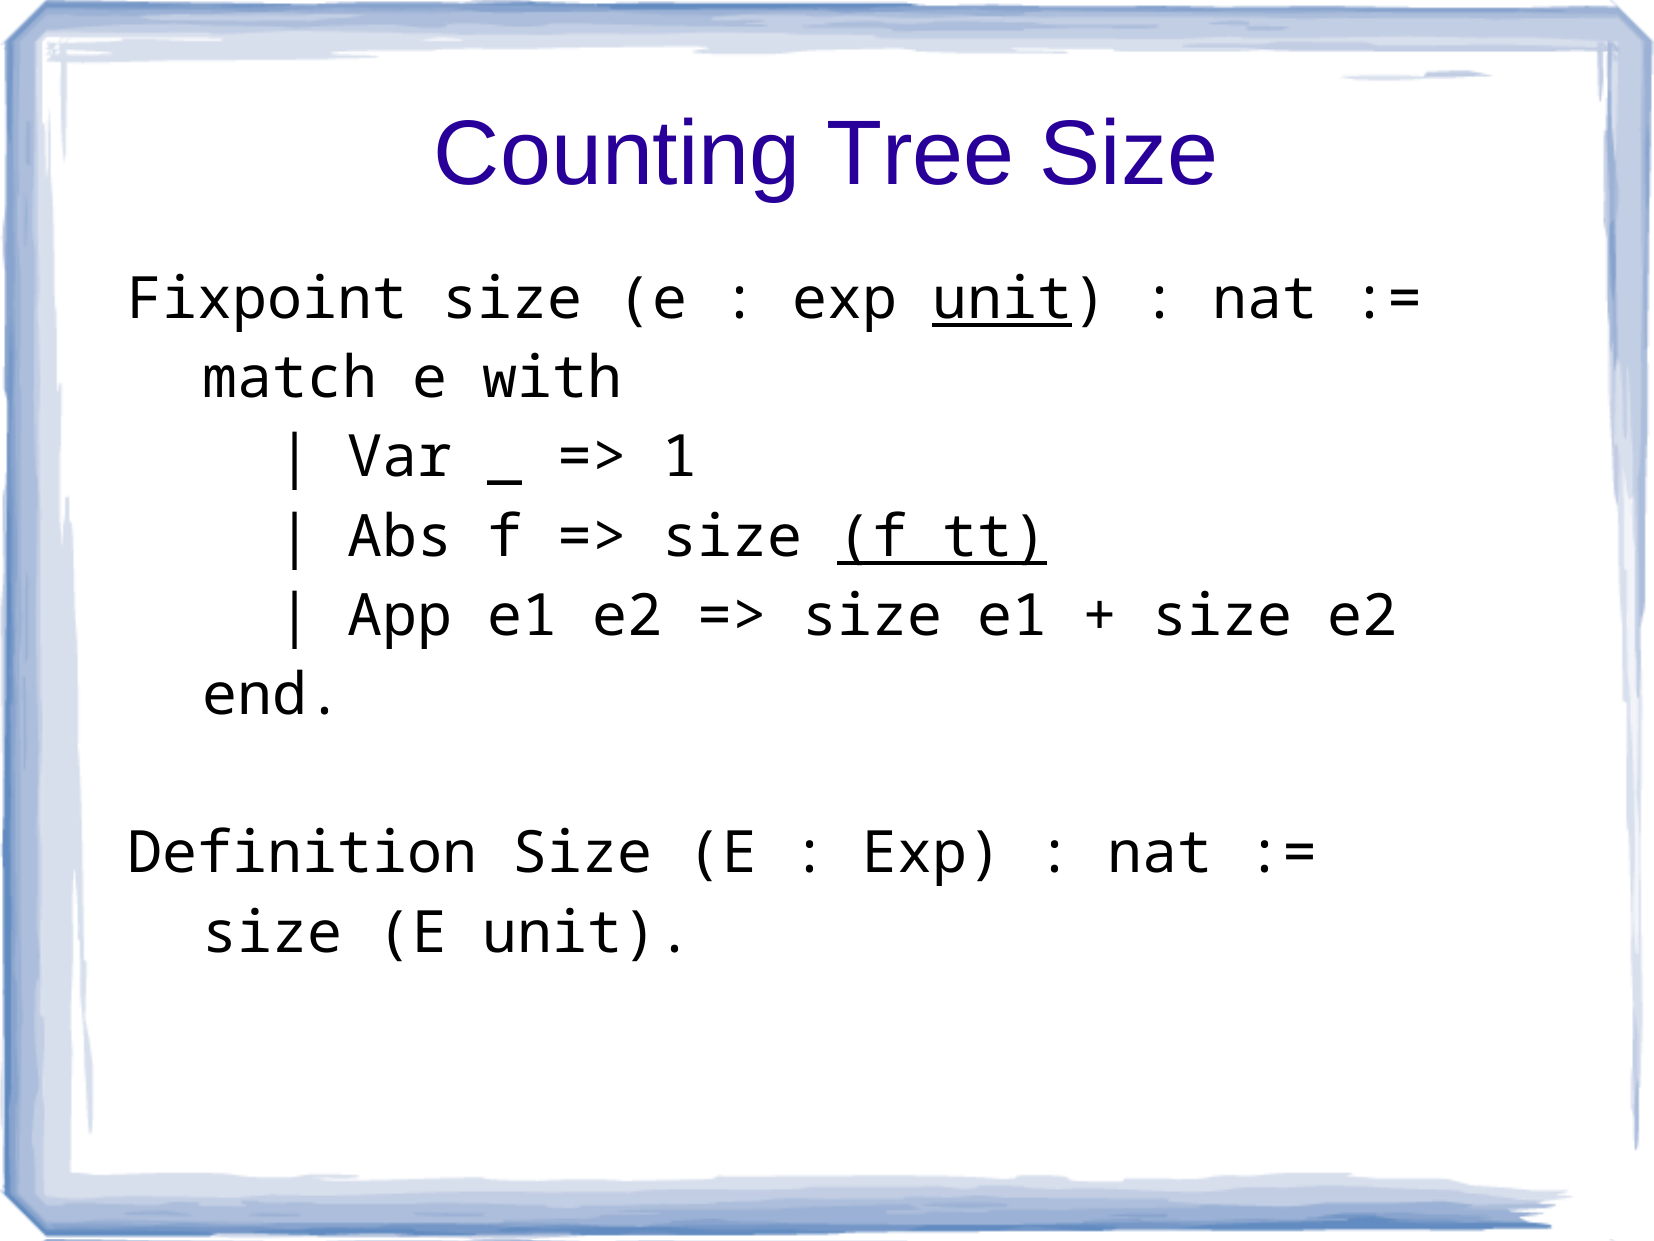

# Counting Tree Size
Fixpoint size (e : exp unit) : nat :=
	match e with
		| Var _ => 1
		| Abs f => size (f tt)
		| App e1 e2 => size e1 + size e2
	end.
Definition Size (E : Exp) : nat :=
	size (E unit).